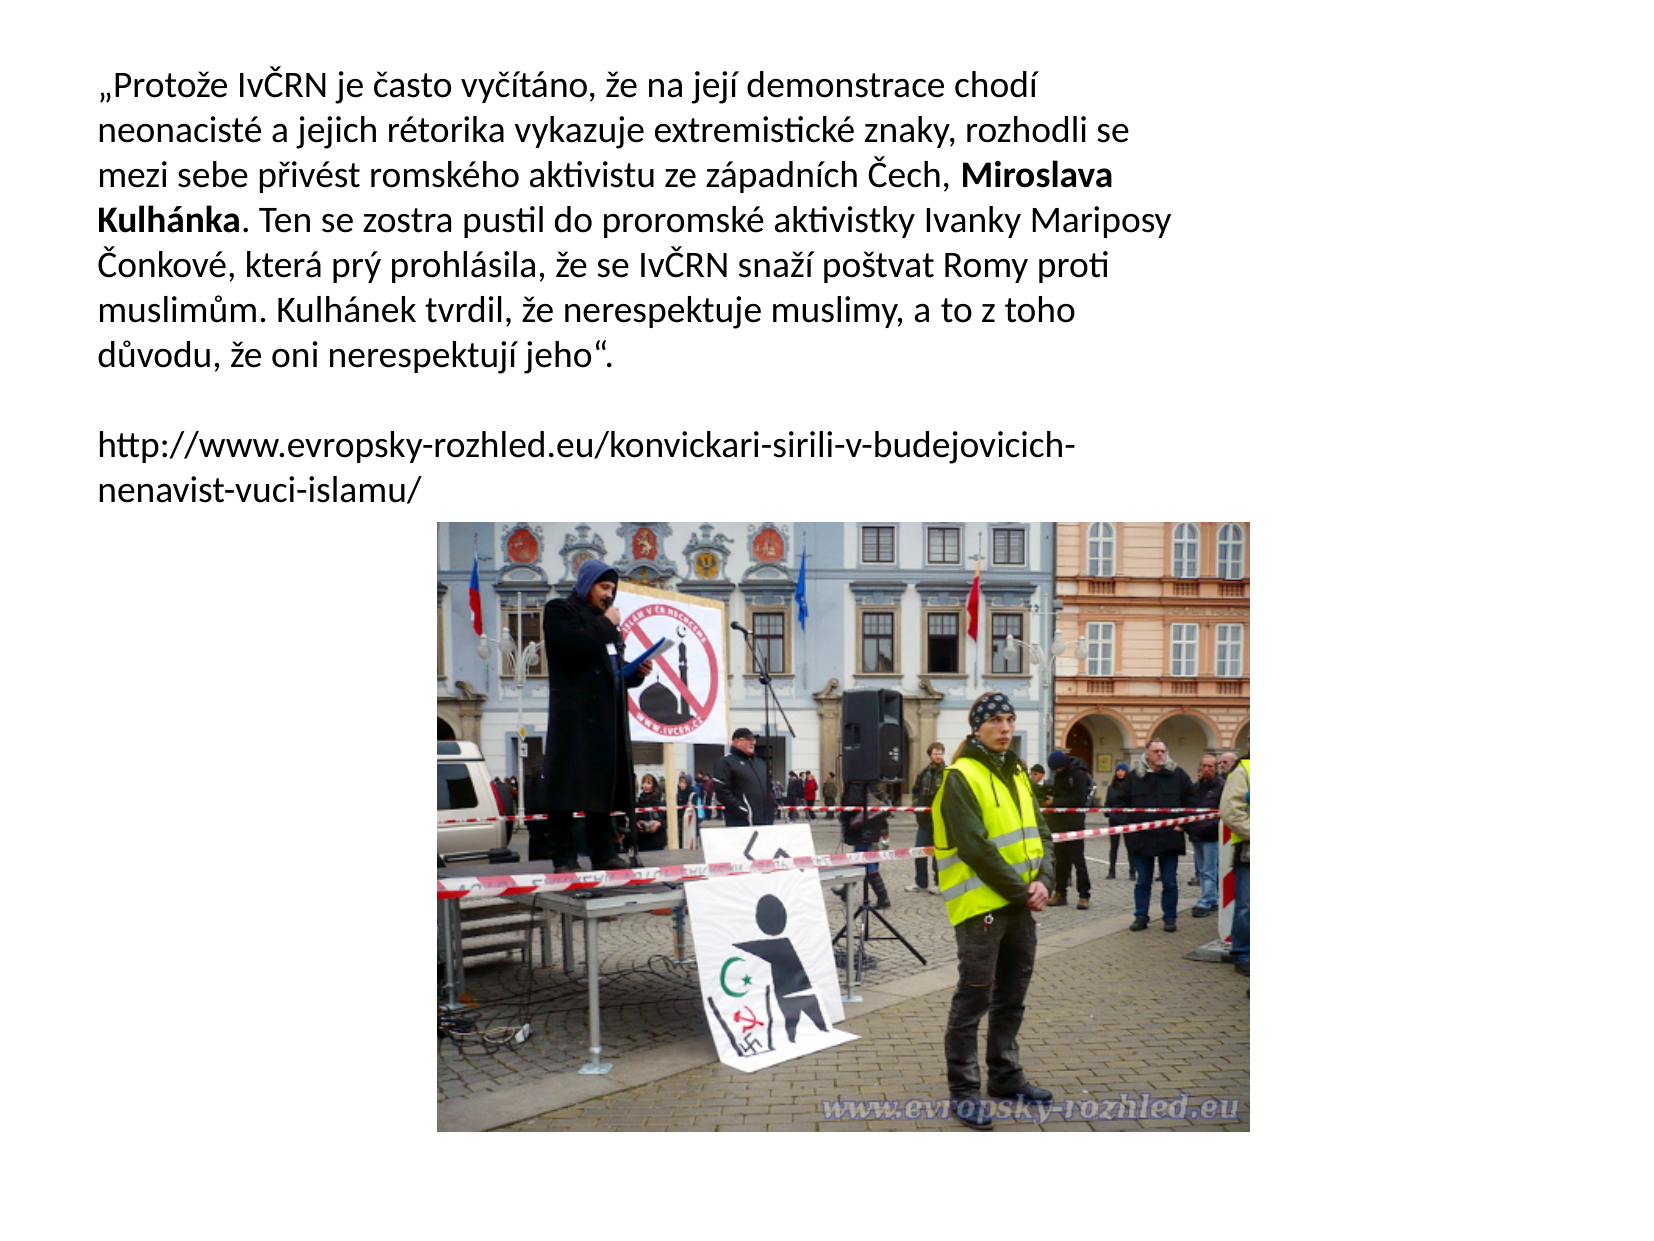

„Protože IvČRN je často vyčítáno, že na její demonstrace chodí neonacisté a jejich rétorika vykazuje extremistické znaky, rozhodli se mezi sebe přivést romského aktivistu ze západních Čech, Miroslava Kulhánka. Ten se zostra pustil do proromské aktivistky Ivanky Mariposy Čonkové, která prý prohlásila, že se IvČRN snaží poštvat Romy proti muslimům. Kulhánek tvrdil, že nerespektuje muslimy, a to z toho důvodu, že oni nerespektují jeho“.
http://www.evropsky-rozhled.eu/konvickari-sirili-v-budejovicich-nenavist-vuci-islamu/